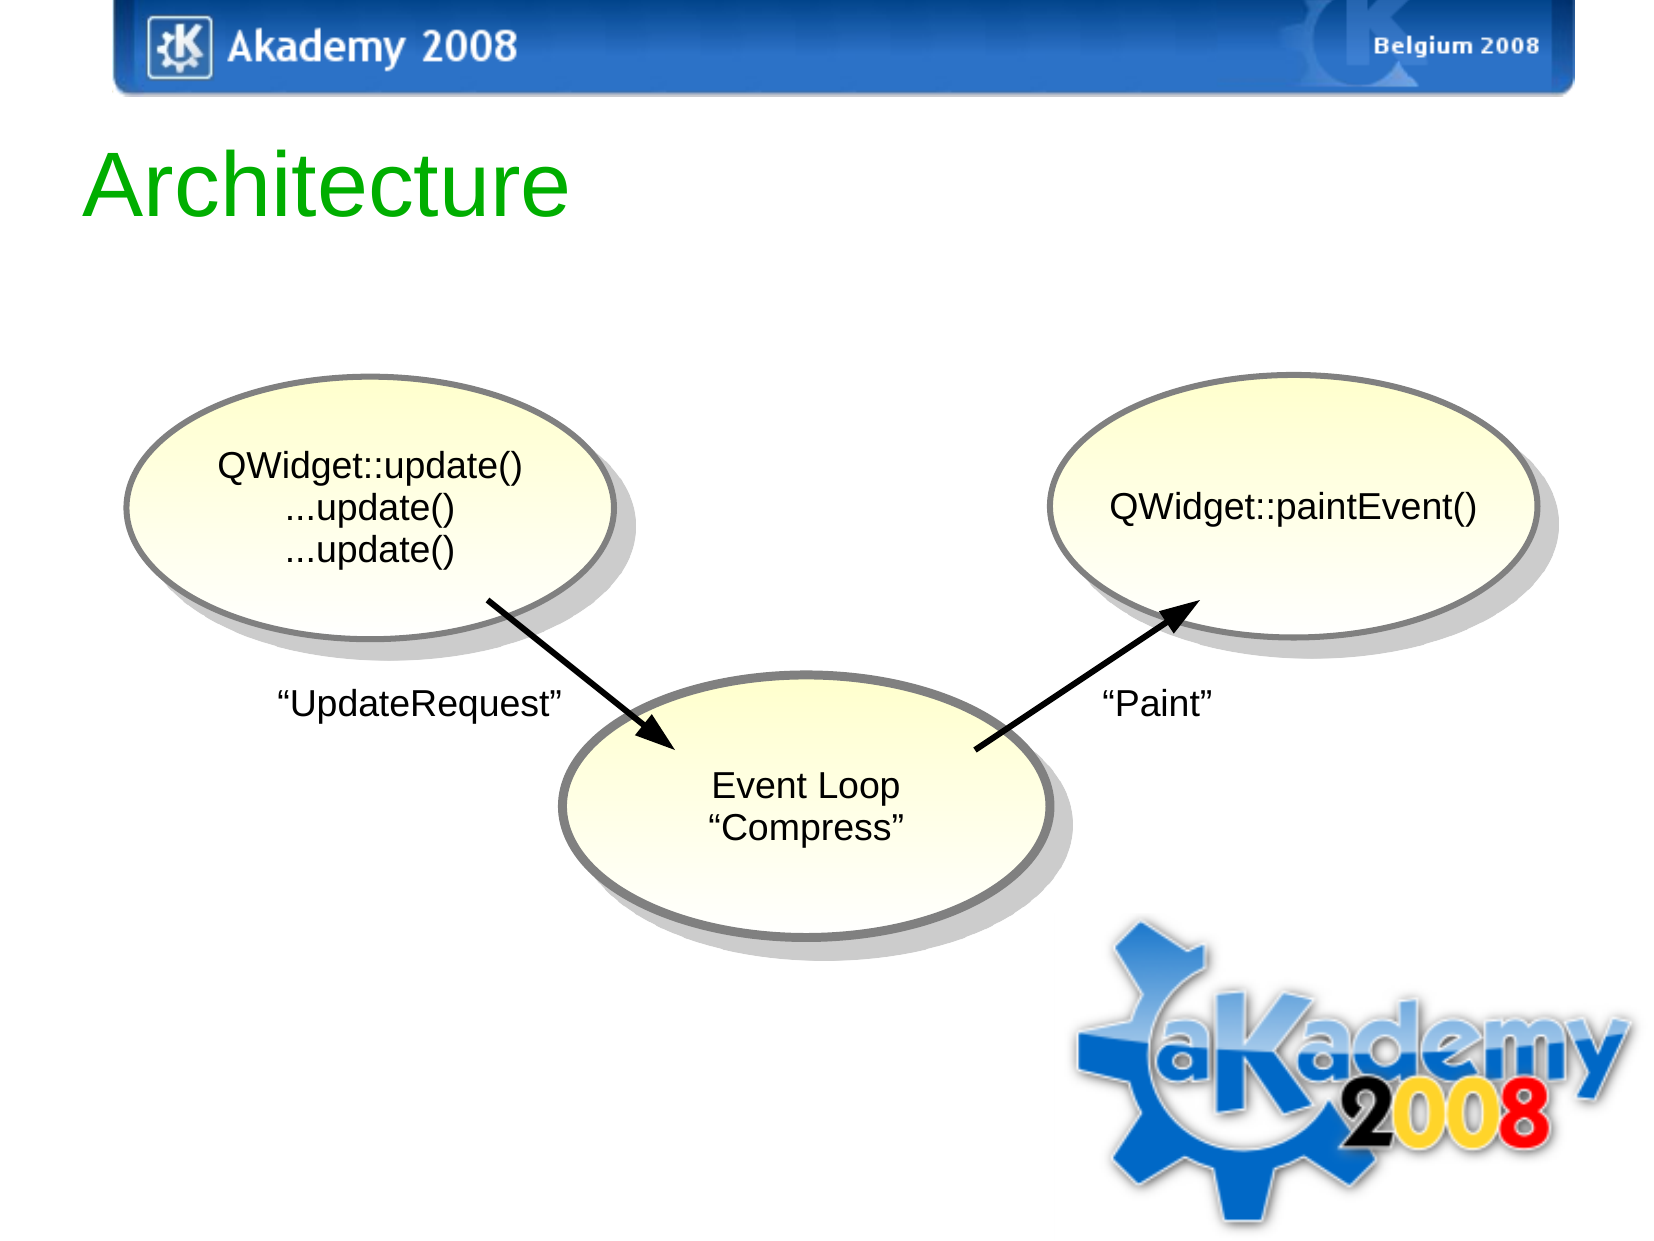

# Architecture
QWidget::paintEvent()
QWidget::update()
...update()
...update()
“UpdateRequest”
Event Loop
“Compress”
“Paint”